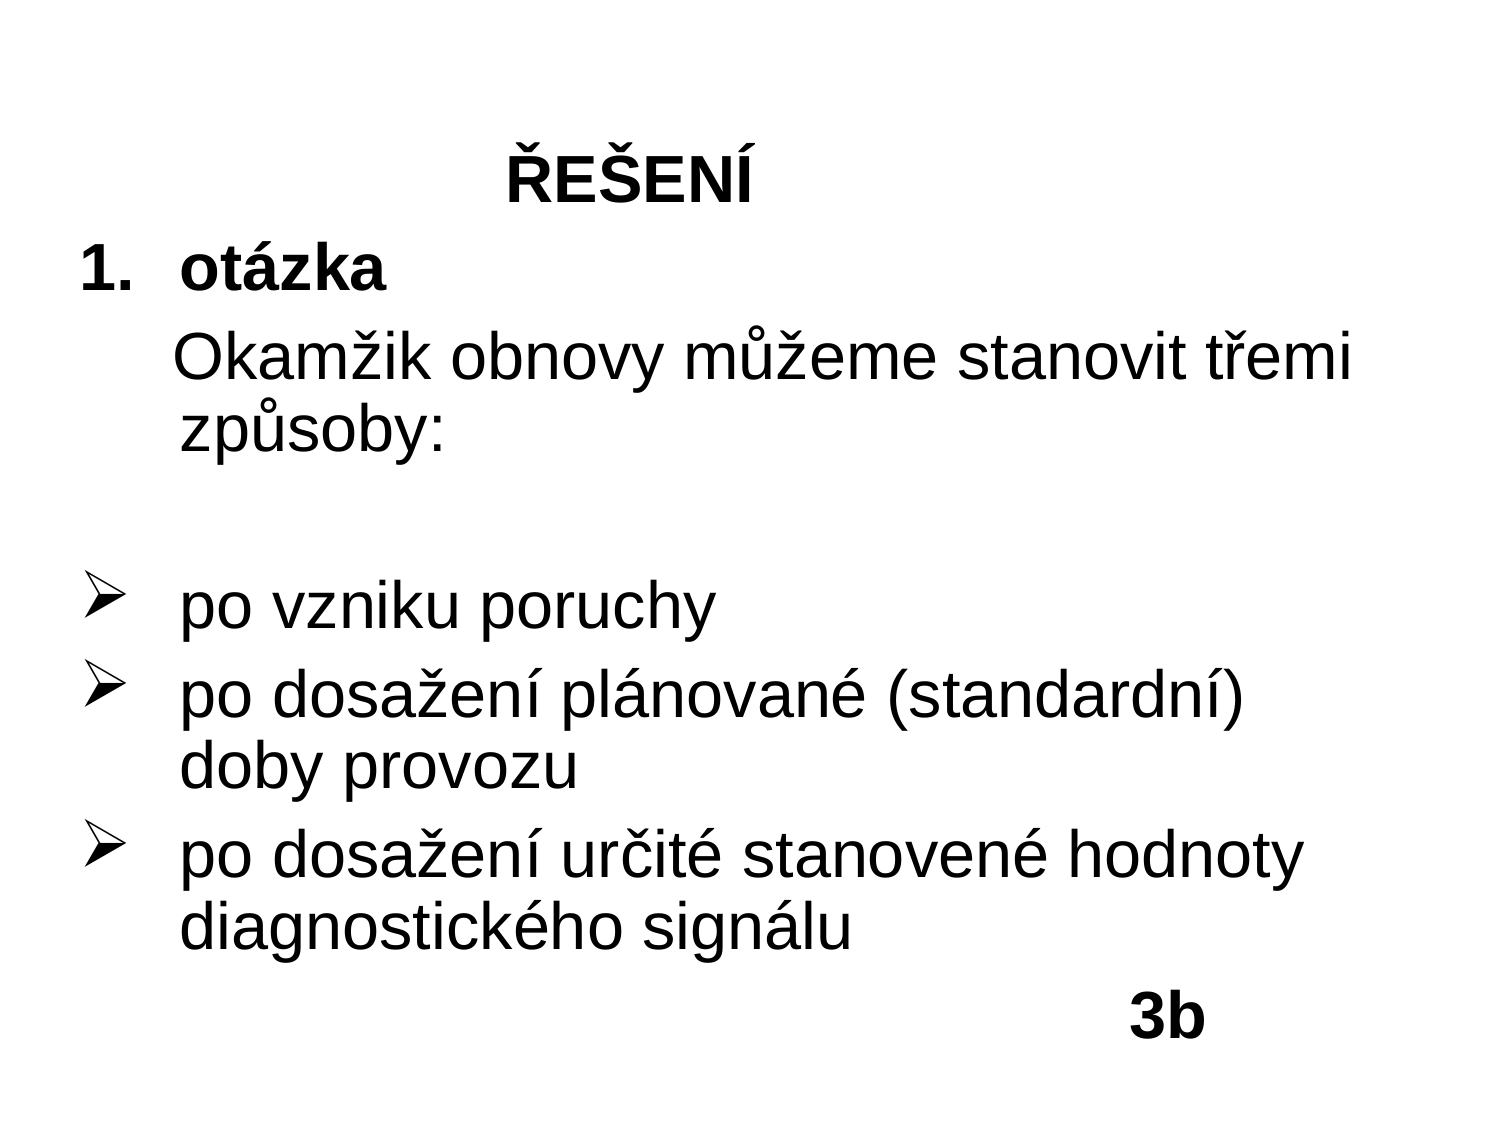

# ŘEŠENÍ
otázka
 Okamžik obnovy můžeme stanovit třemi způsoby:
po vzniku poruchy
po dosažení plánované (standardní) doby provozu
po dosažení určité stanovené hodnoty diagnostického signálu
								3b